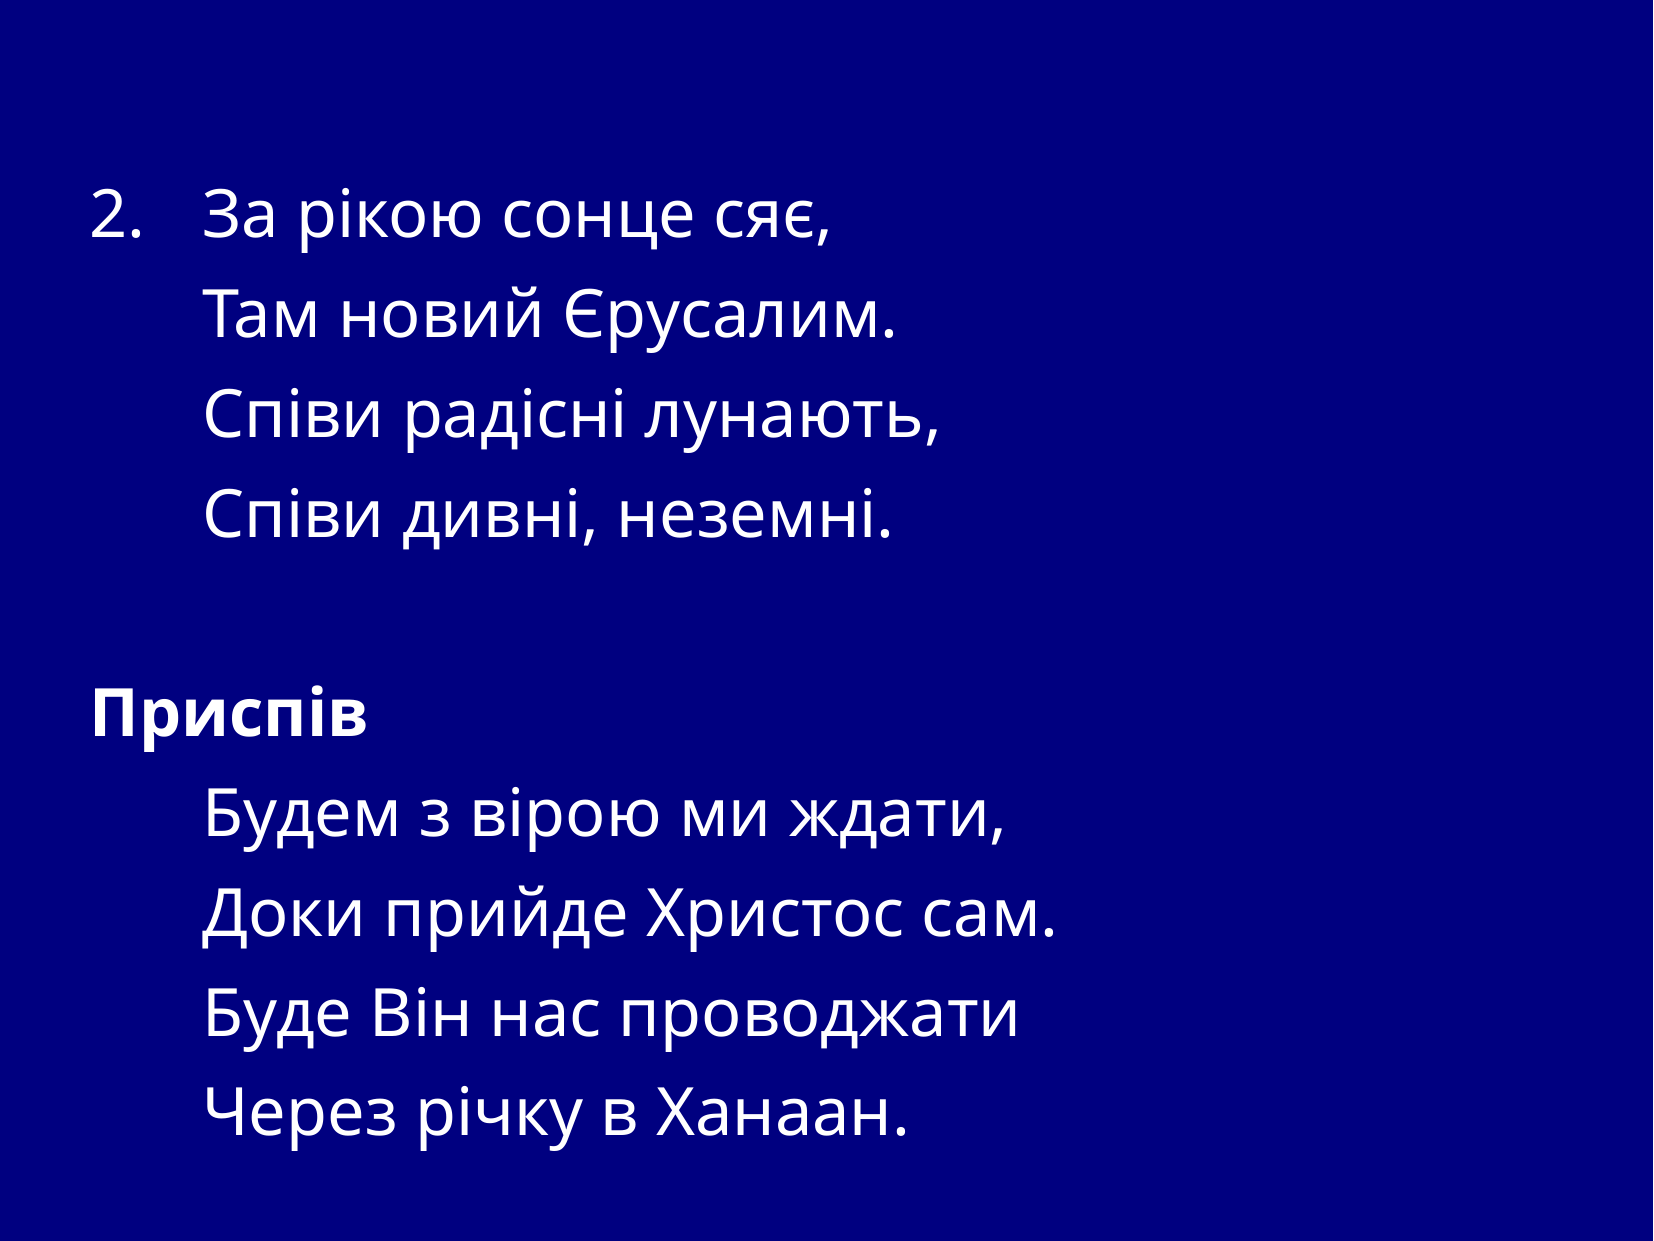

2.	За рікою сонце сяє,
	Там новий Єрусалим.
	Співи радісні лунають,
	Співи дивні, неземні.
Приспів
	Будем з вірою ми ждати,
	Доки прийде Христос сам.
	Буде Він нас проводжати
	Через річку в Ханаан.